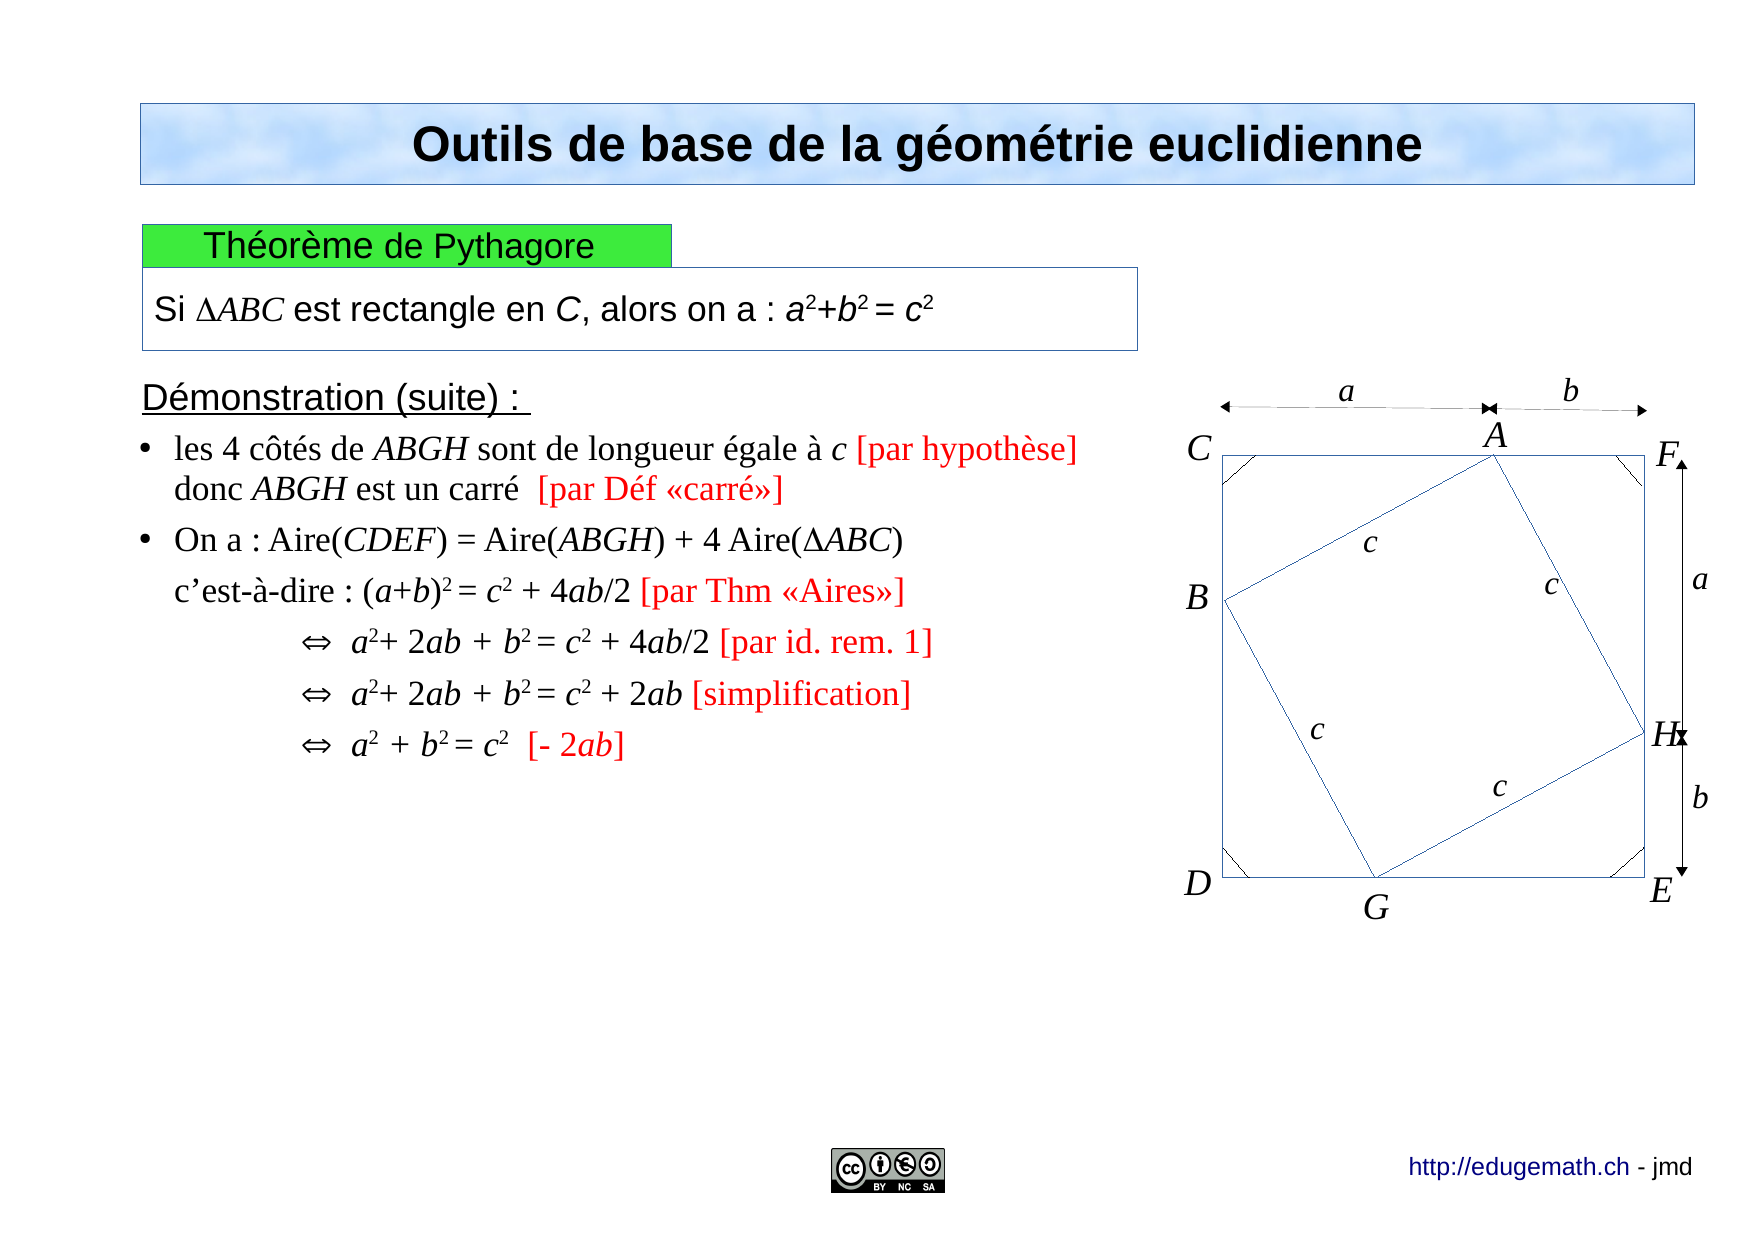

Outils de base de la géométrie euclidienne
Théorème de Pythagore
Si DABC est rectangle en C, alors on a : a2+b2 = c2
a
b
A
C
F
c
c
B
c
H
c
D
E
G
a
b
Démonstration (suite) :
les 4 côtés de ABGH sont de longueur égale à c [par hypothèse]
donc ABGH est un carré [par Déf «carré»]
On a : Aire(CDEF) = Aire(ABGH) + 4 Aire(DABC)
c’est-à-dire : (a+b)2 = c2 + 4ab/2 [par Thm «Aires»]
 Û a2+ 2ab + b2 = c2 + 4ab/2 [par id. rem. 1]
 Û a2+ 2ab + b2 = c2 + 2ab [simplification]
 Û a2 + b2 = c2 [- 2ab]
implication
http://edugemath.ch - jmd